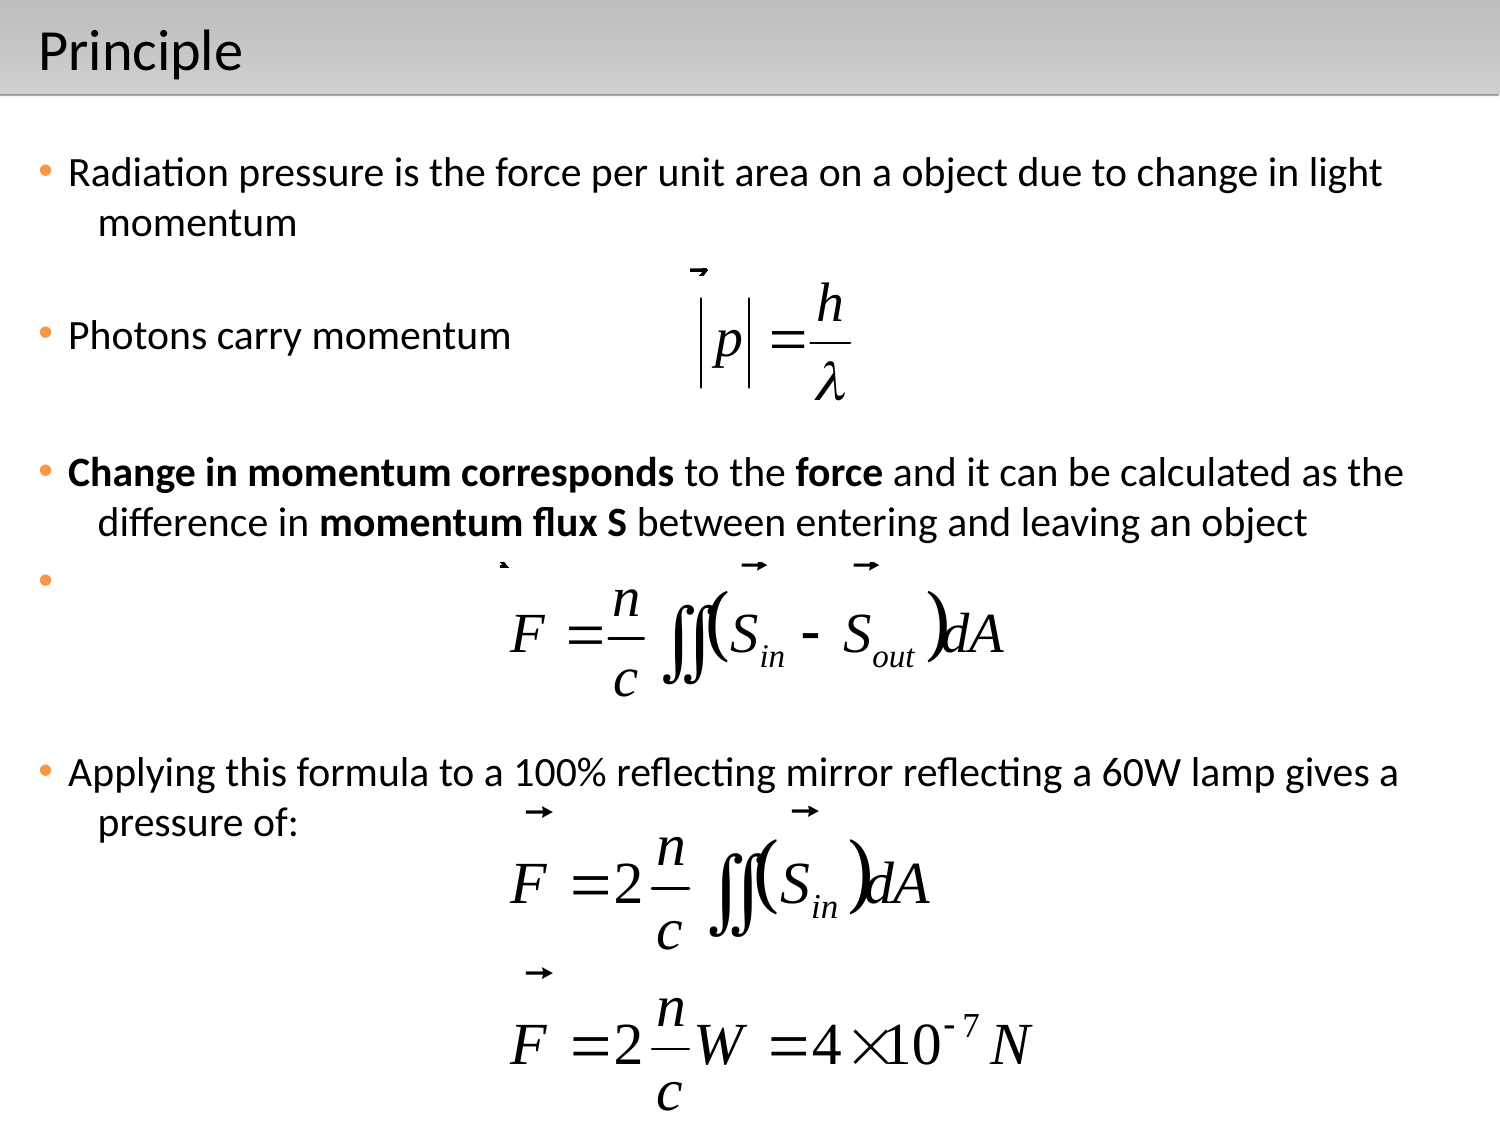

# Principle
Radiation pressure is the force per unit area on a object due to change in light momentum
Photons carry momentum
Change in momentum corresponds to the force and it can be calculated as the difference in momentum flux S between entering and leaving an object
Applying this formula to a 100% reflecting mirror reflecting a 60W lamp gives a pressure of: